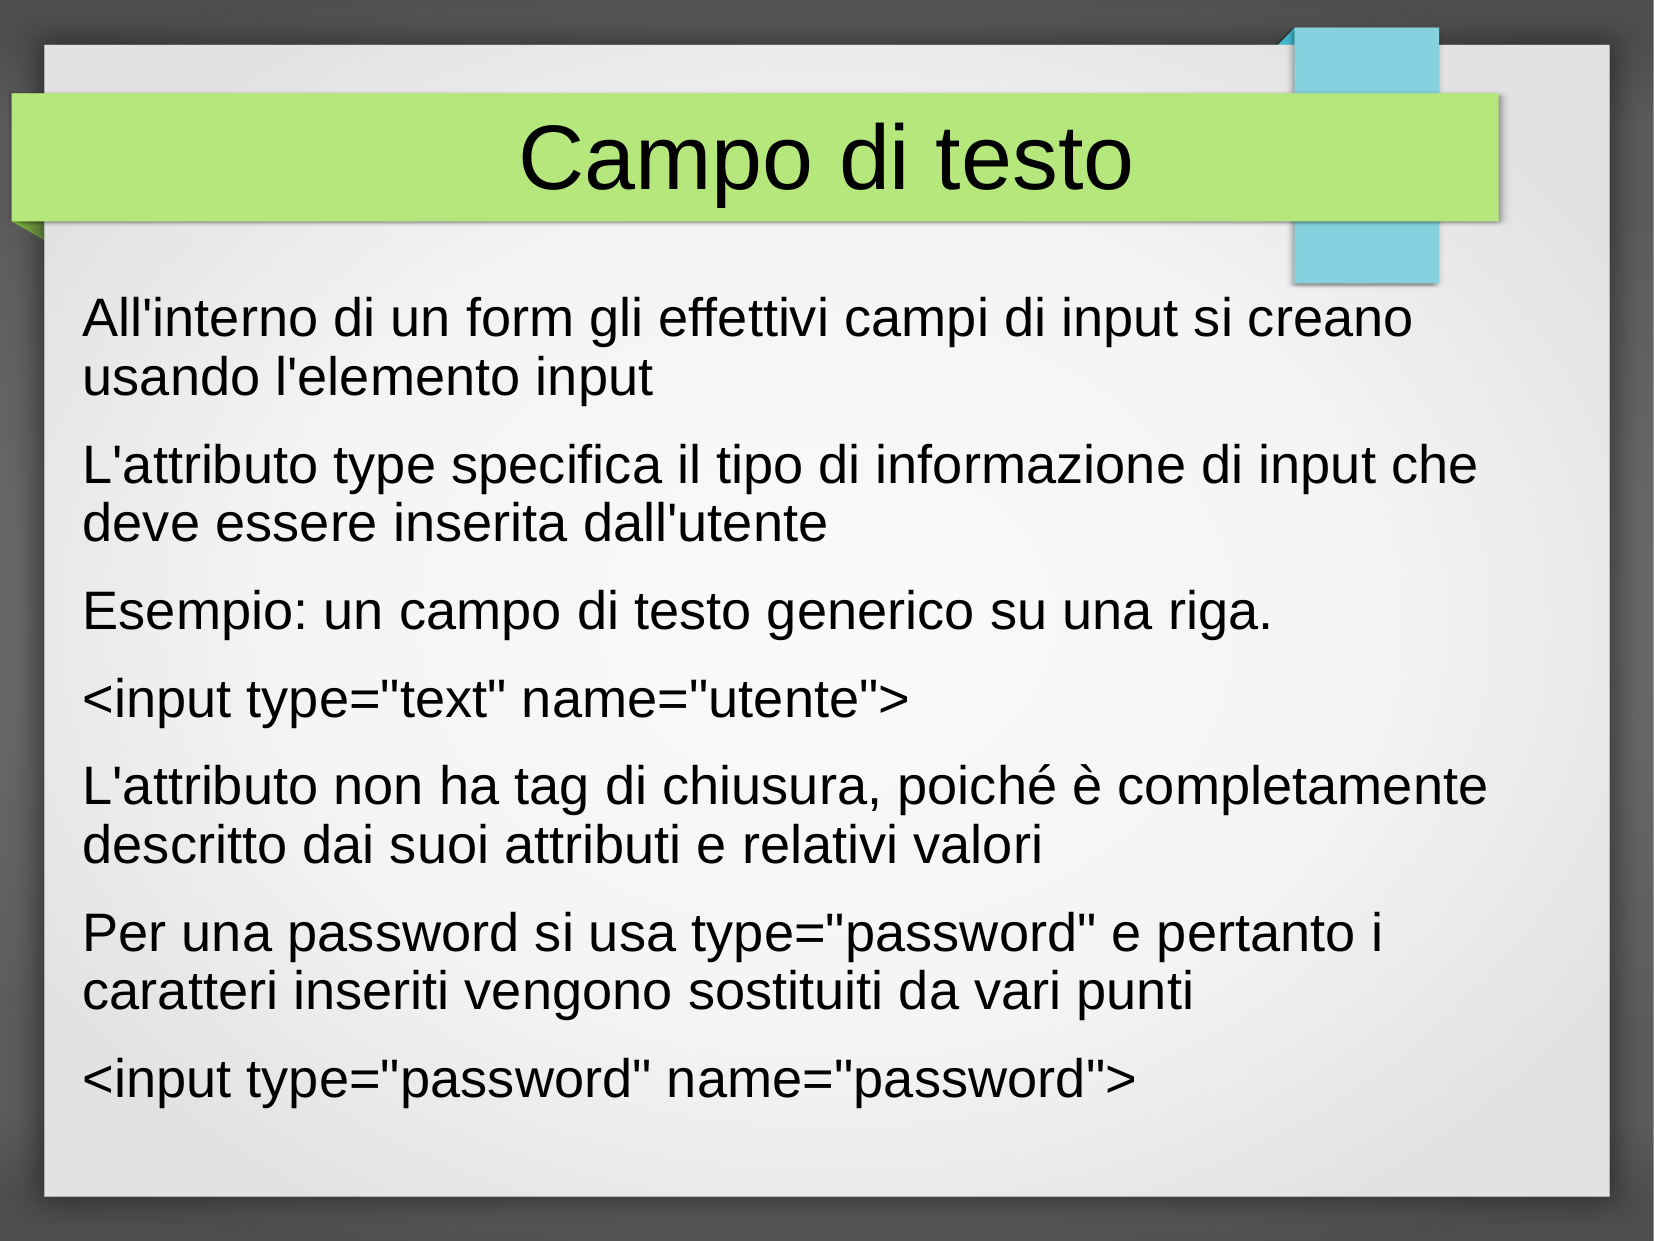

# Campo di testo
All'interno di un form gli effettivi campi di input si creano usando l'elemento input
L'attributo type specifica il tipo di informazione di input che deve essere inserita dall'utente
Esempio: un campo di testo generico su una riga.
<input type="text" name="utente">
L'attributo non ha tag di chiusura, poiché è completamente descritto dai suoi attributi e relativi valori
Per una password si usa type="password" e pertanto i caratteri inseriti vengono sostituiti da vari punti
<input type="password" name="password">